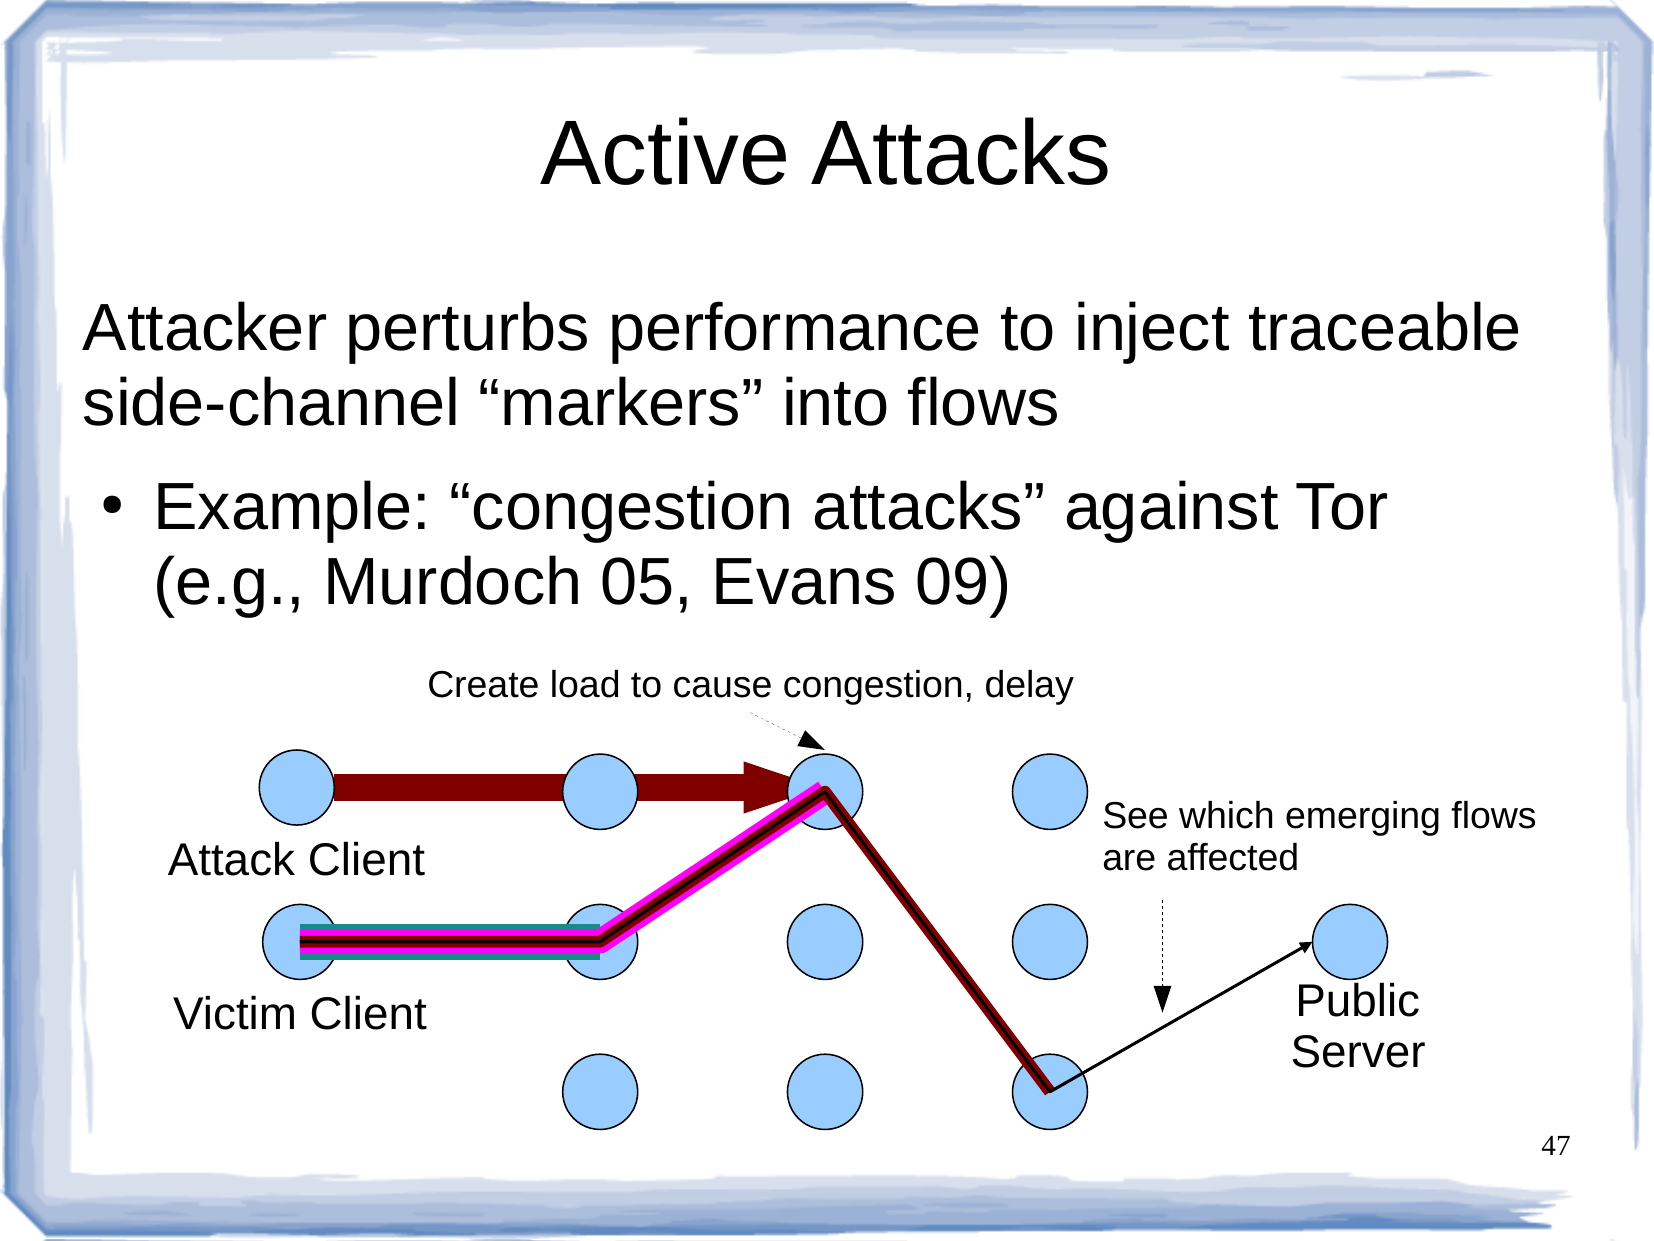

# Active Attacks
Attacker perturbs performance to inject traceable side-channel “markers” into flows
Example: “congestion attacks” against Tor
(e.g., Murdoch 05, Evans 09)
Create load to cause congestion, delay
See which emerging flows
are affected
Attack Client
Public
Server
Victim Client
47